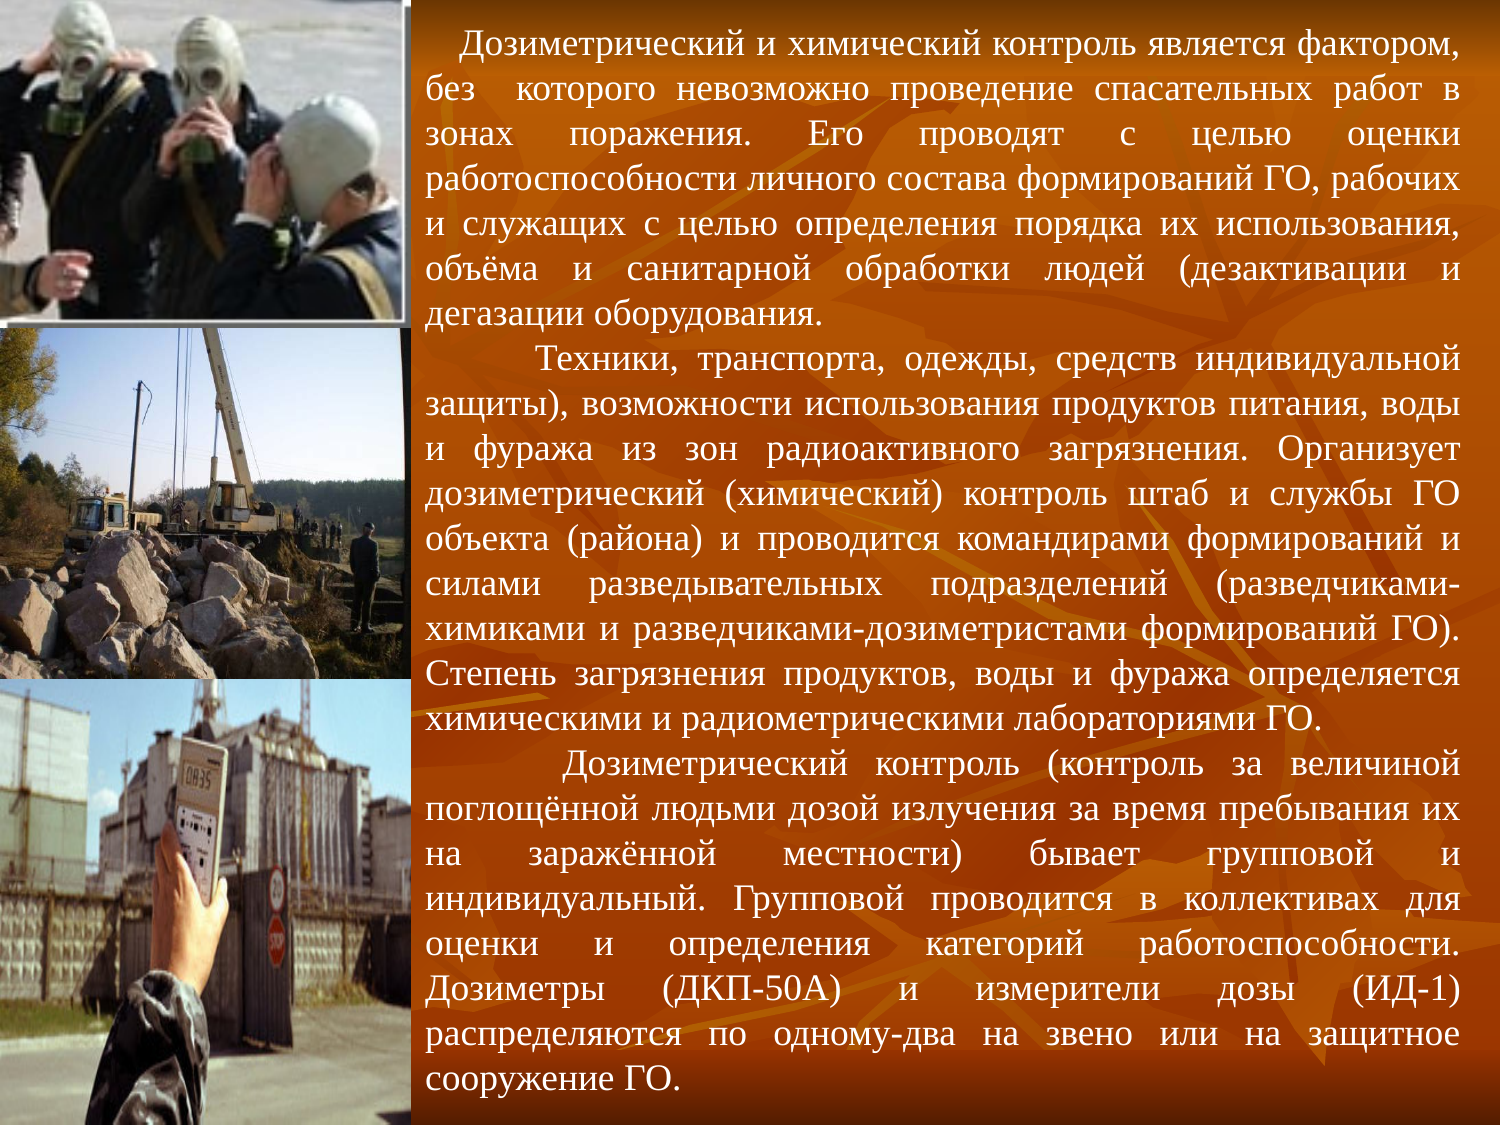

Дозиметрический и химический контроль является фактором, без которого невозможно проведение спасательных работ в зонах поражения. Его проводят с целью оценки работоспособности личного состава формирований ГО, рабочих и служащих с целью определения порядка их использования, объёма и санитарной обработки людей (дезактивации и дегазации оборудования.
 Техники, транспорта, одежды, средств индивидуальной защиты), возможности использования продуктов питания, воды и фуража из зон радиоактивного загрязнения. Организует дозиметрический (химический) контроль штаб и службы ГО объекта (района) и проводится командирами формирований и силами разведывательных подразделений (разведчиками-химиками и разведчиками-дозиметристами формирований ГО). Степень загрязнения продуктов, воды и фуража определяется химическими и радиометрическими лабораториями ГО.
 Дозиметрический контроль (контроль за величиной поглощённой людьми дозой излучения за время пребывания их на заражённой местности) бывает групповой и индивидуальный. Групповой проводится в коллективах для оценки и определения категорий работоспособности. Дозиметры (ДКП-50А) и измерители дозы (ИД-1) распределяются по одному-два на звено или на защитное сооружение ГО.